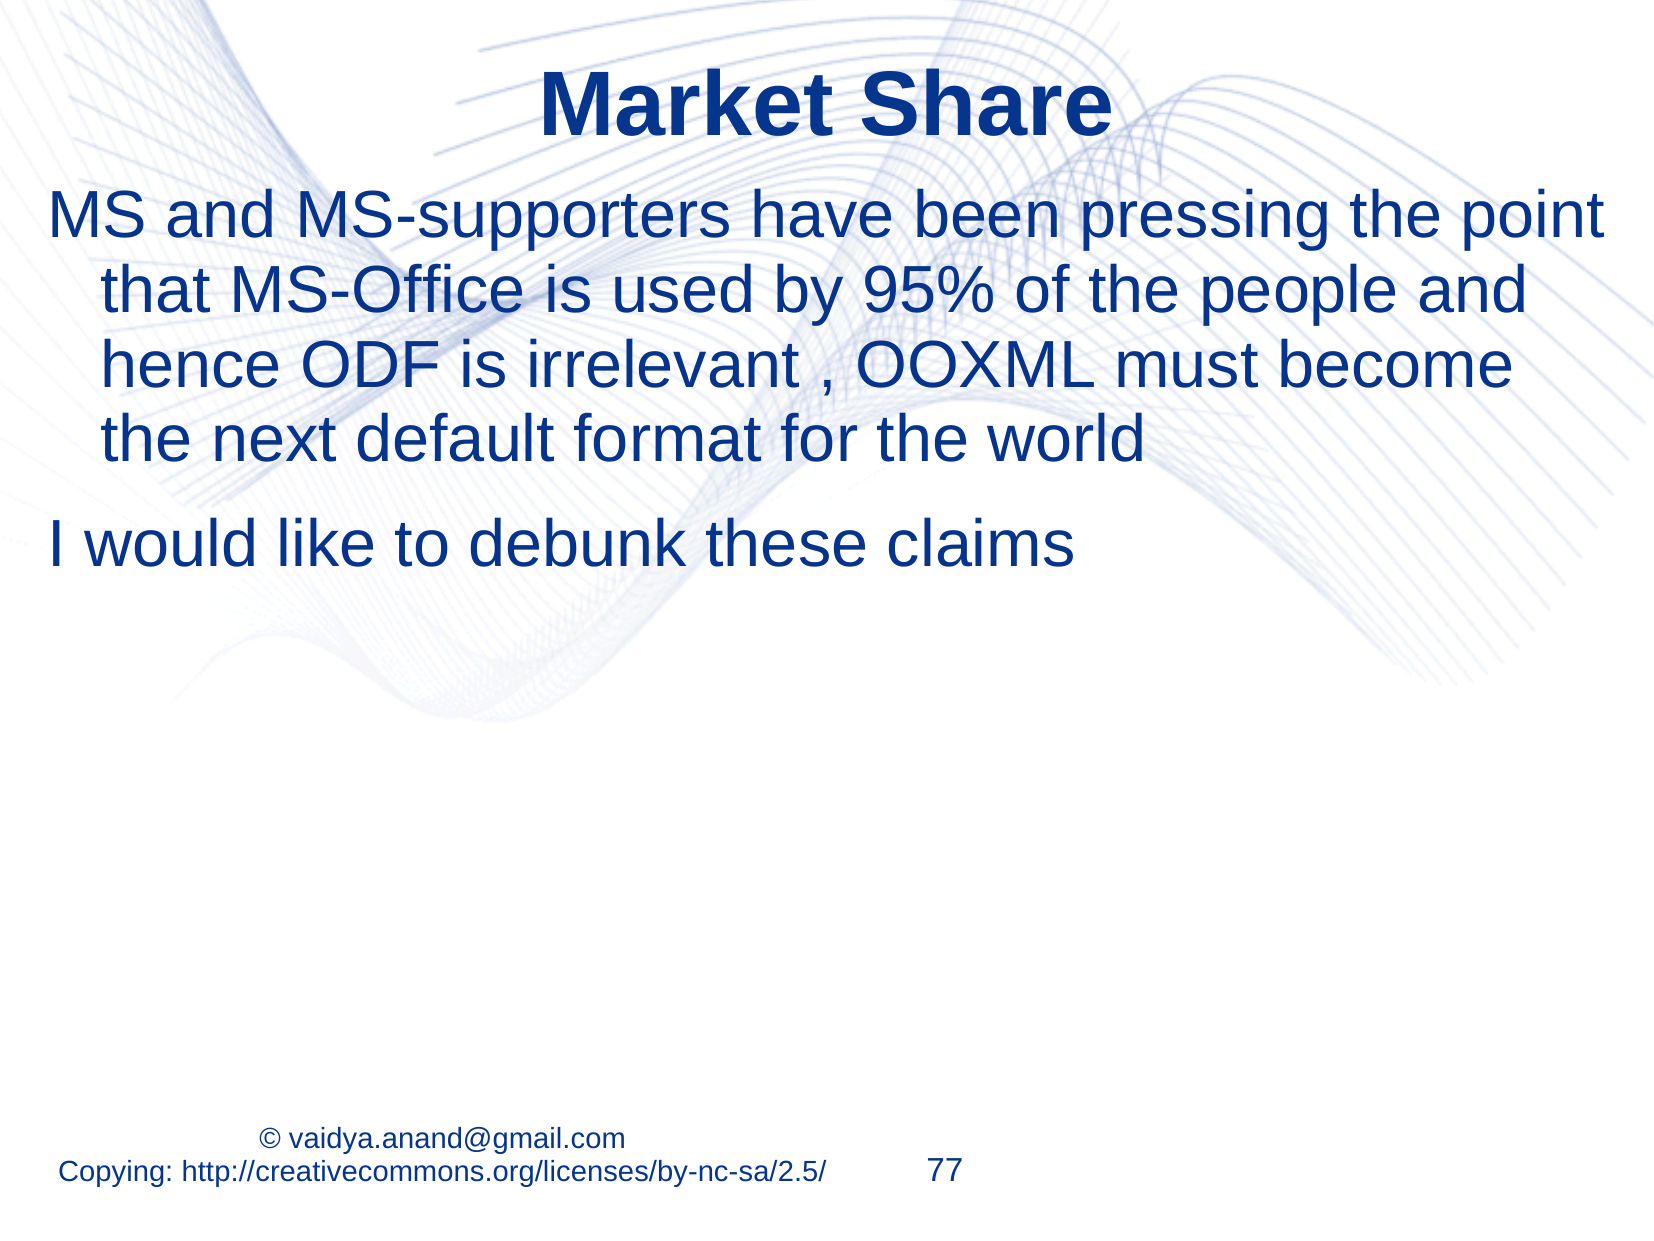

# Market Share
MS and MS-supporters have been pressing the point that MS-Office is used by 95% of the people and hence ODF is irrelevant , OOXML must become the next default format for the world
I would like to debunk these claims
http://www.broffice.org
77